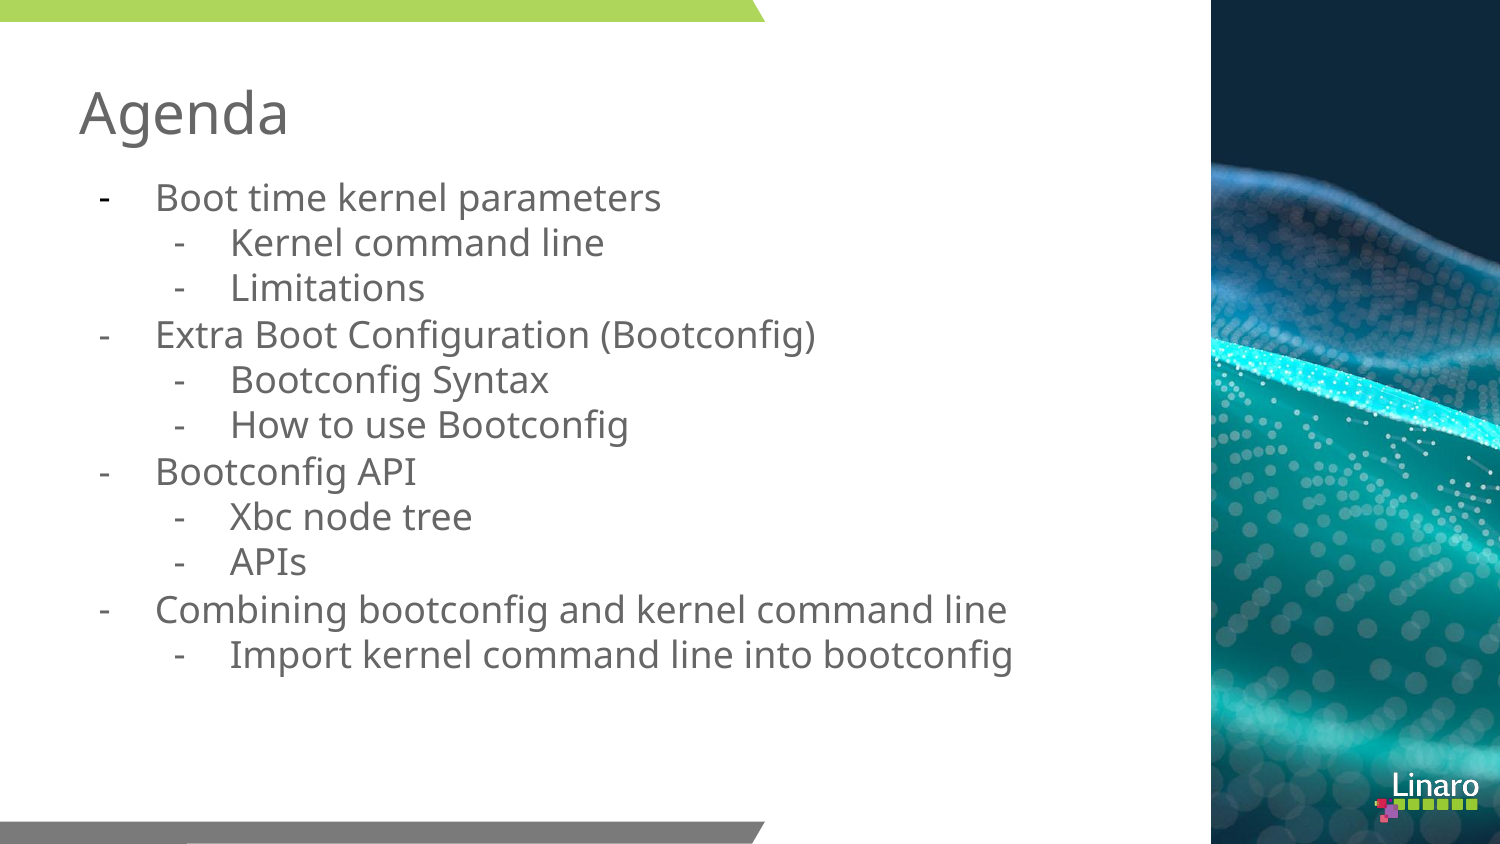

# Agenda
Boot time kernel parameters
Kernel command line
Limitations
Extra Boot Configuration (Bootconfig)
Bootconfig Syntax
How to use Bootconfig
Bootconfig API
Xbc node tree
APIs
Combining bootconfig and kernel command line
Import kernel command line into bootconfig